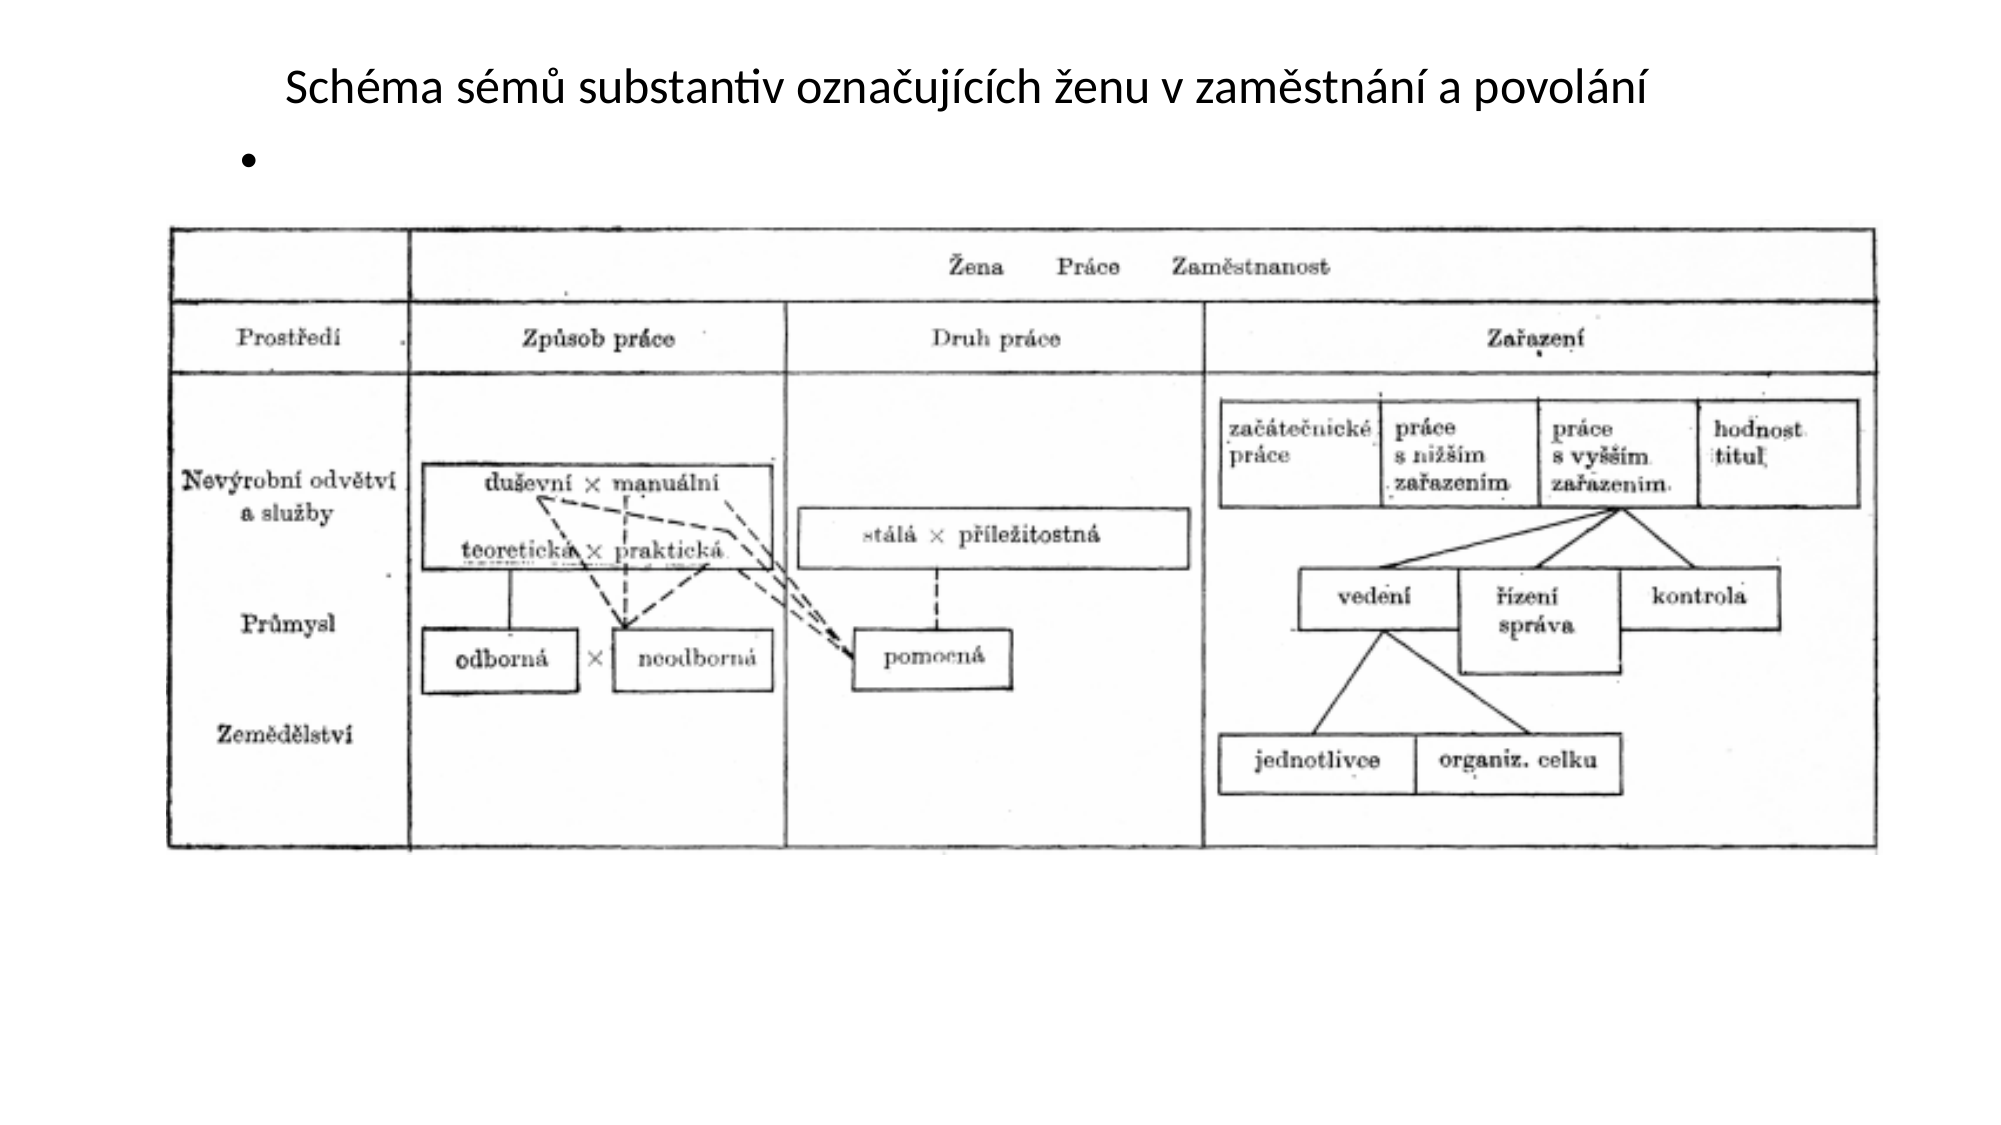

[210]Schéma sémů substantiv označujících ženu v zaměstnání a povolání
# Schéma sémů substantiv označujících ženu v zaměstnání a povolání